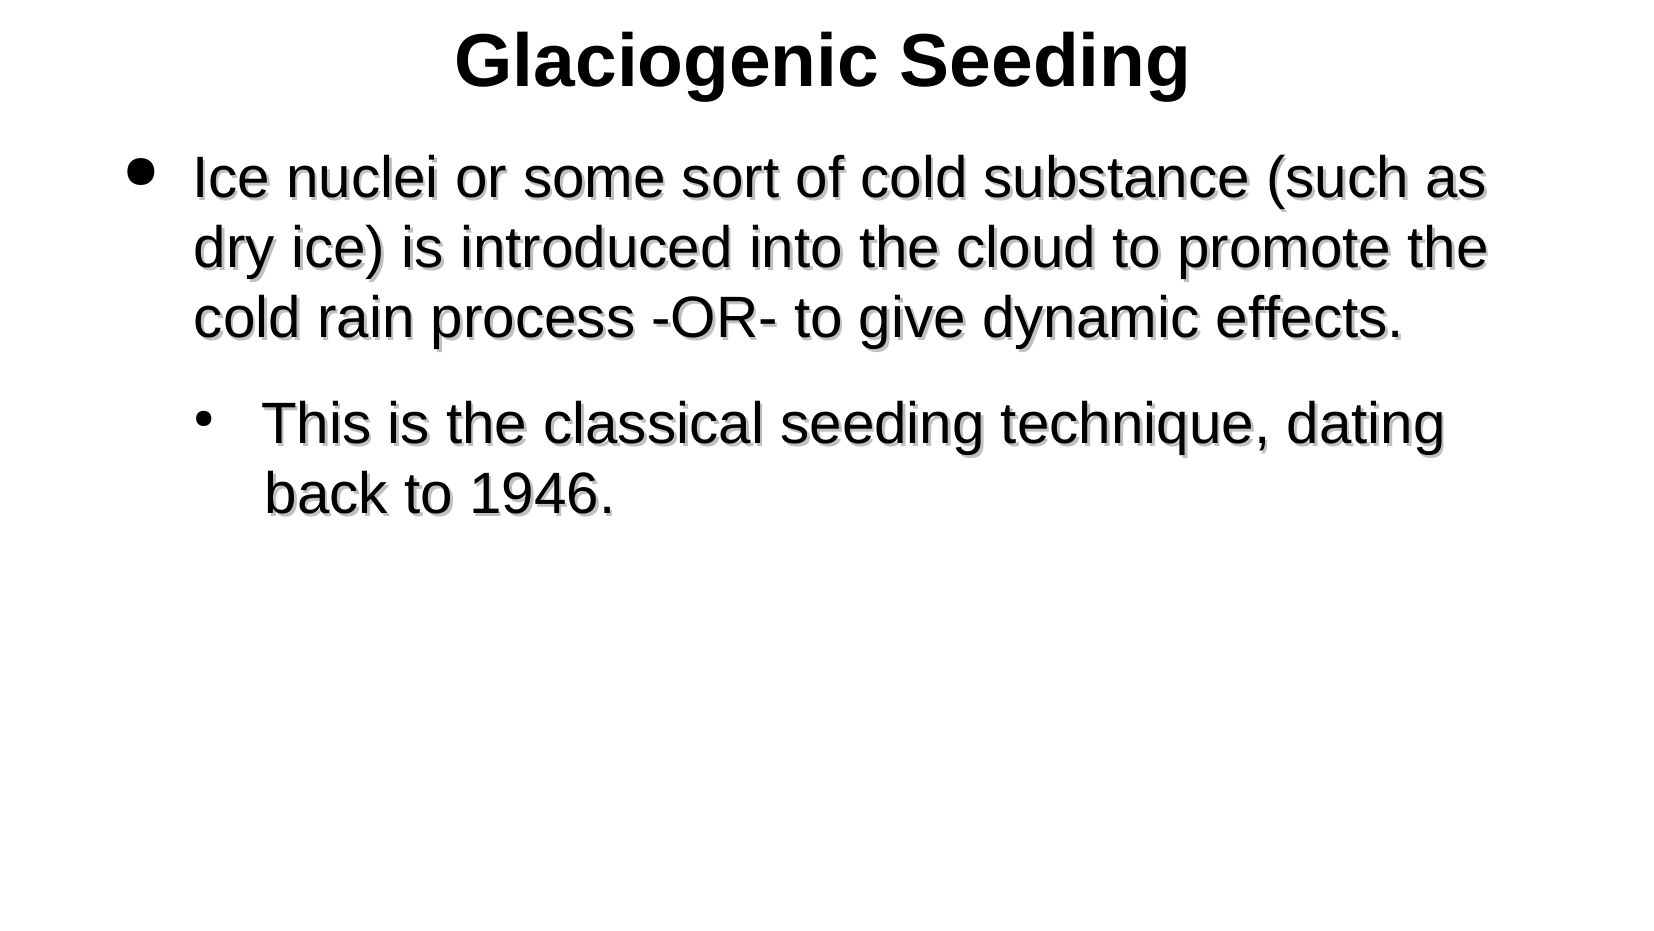

# Glaciogenic Seeding
 Ice nuclei or some sort of cold substance (such as dry ice) is introduced into the cloud to promote the cold rain process -OR- to give dynamic effects.
 This is the classical seeding technique, dating back to 1946.